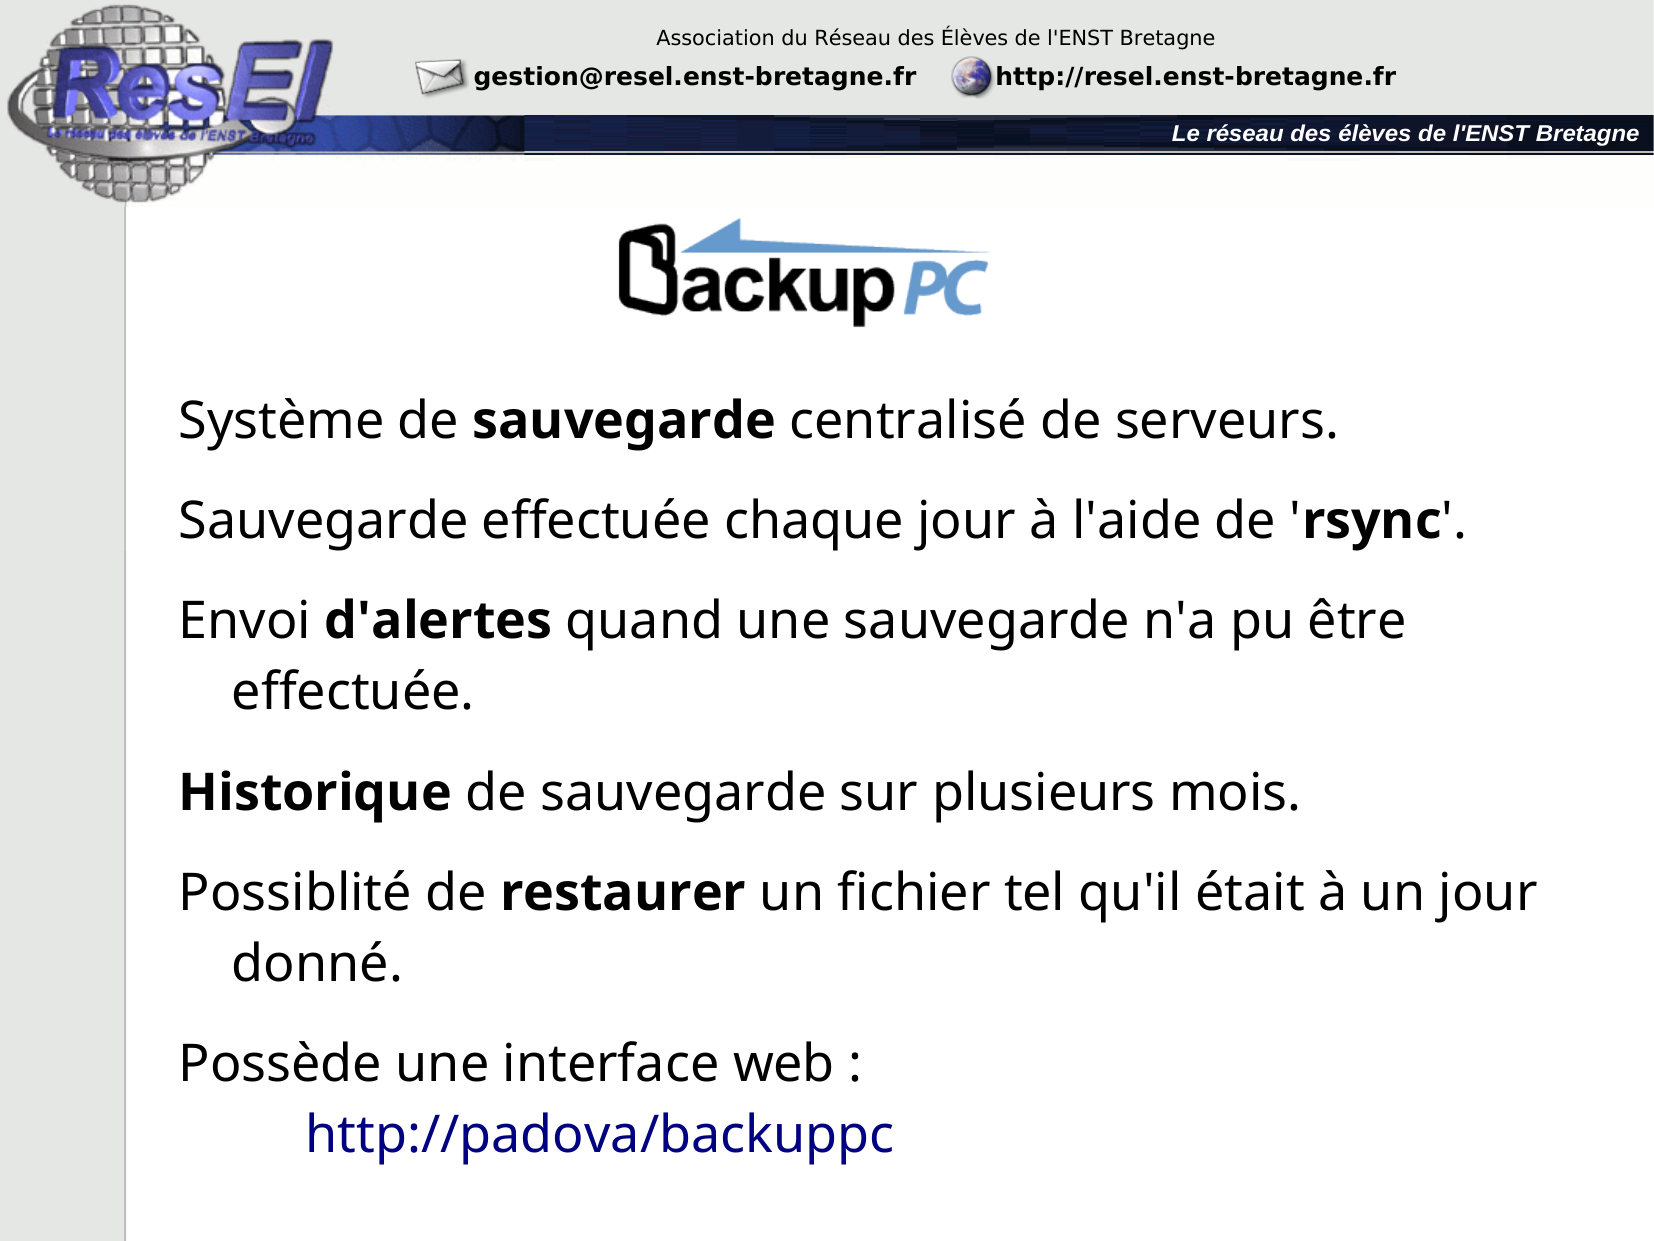

#
Système de sauvegarde centralisé de serveurs.
Sauvegarde effectuée chaque jour à l'aide de 'rsync'.
Envoi d'alertes quand une sauvegarde n'a pu être effectuée.
Historique de sauvegarde sur plusieurs mois.
Possiblité de restaurer un fichier tel qu'il était à un jour donné.
Possède une interface web :
	http://padova/backuppc